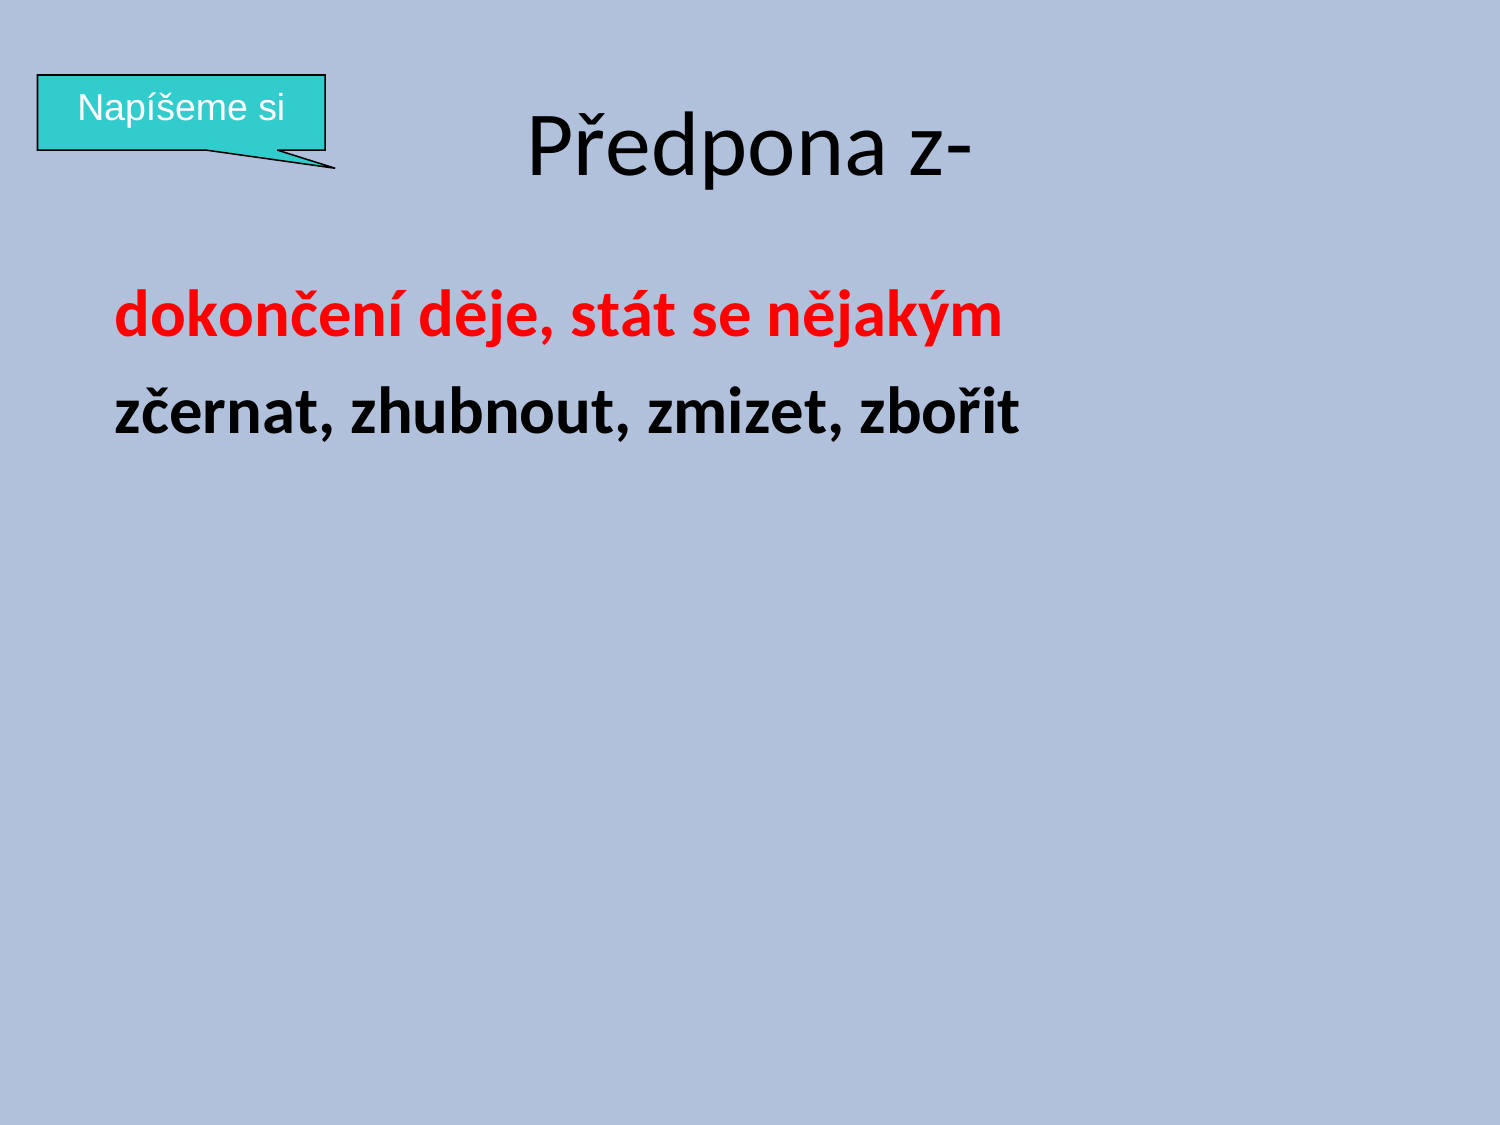

# Předpona z-
Napíšeme si
dokončení děje, stát se nějakým
zčernat, zhubnout, zmizet, zbořit